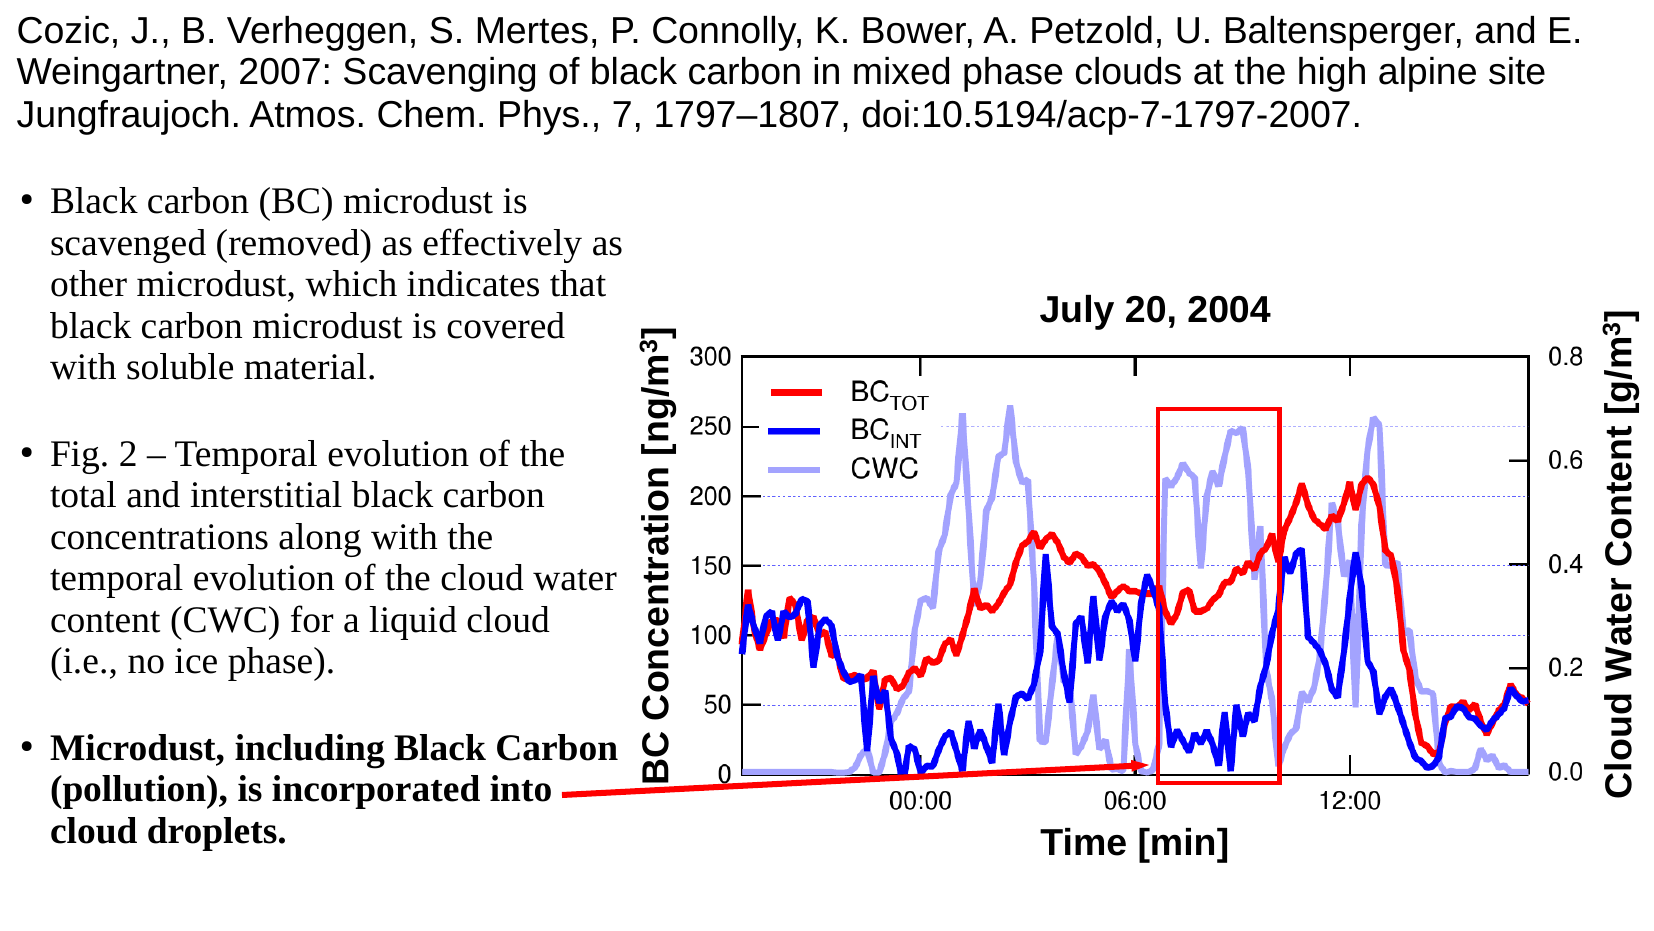

Cozic, J., B. Verheggen, S. Mertes, P. Connolly, K. Bower, A. Petzold, U. Baltensperger, and E. Weingartner, 2007: Scavenging of black carbon in mixed phase clouds at the high alpine site Jungfraujoch. Atmos. Chem. Phys., 7, 1797–1807, doi:10.5194/acp-7-1797-2007.
Black carbon (BC) microdust is scavenged (removed) as effectively as other microdust, which indicates that black carbon microdust is covered with soluble material.
Fig. 2 – Temporal evolution of the total and interstitial black carbon concentrations along with the temporal evolution of the cloud water content (CWC) for a liquid cloud (i.e., no ice phase).
Microdust, including Black Carbon (pollution), is incorporated into cloud droplets.
July 20, 2004
Cloud Water Content [g/m3]
BC Concentration [ng/m3]
Time [min]